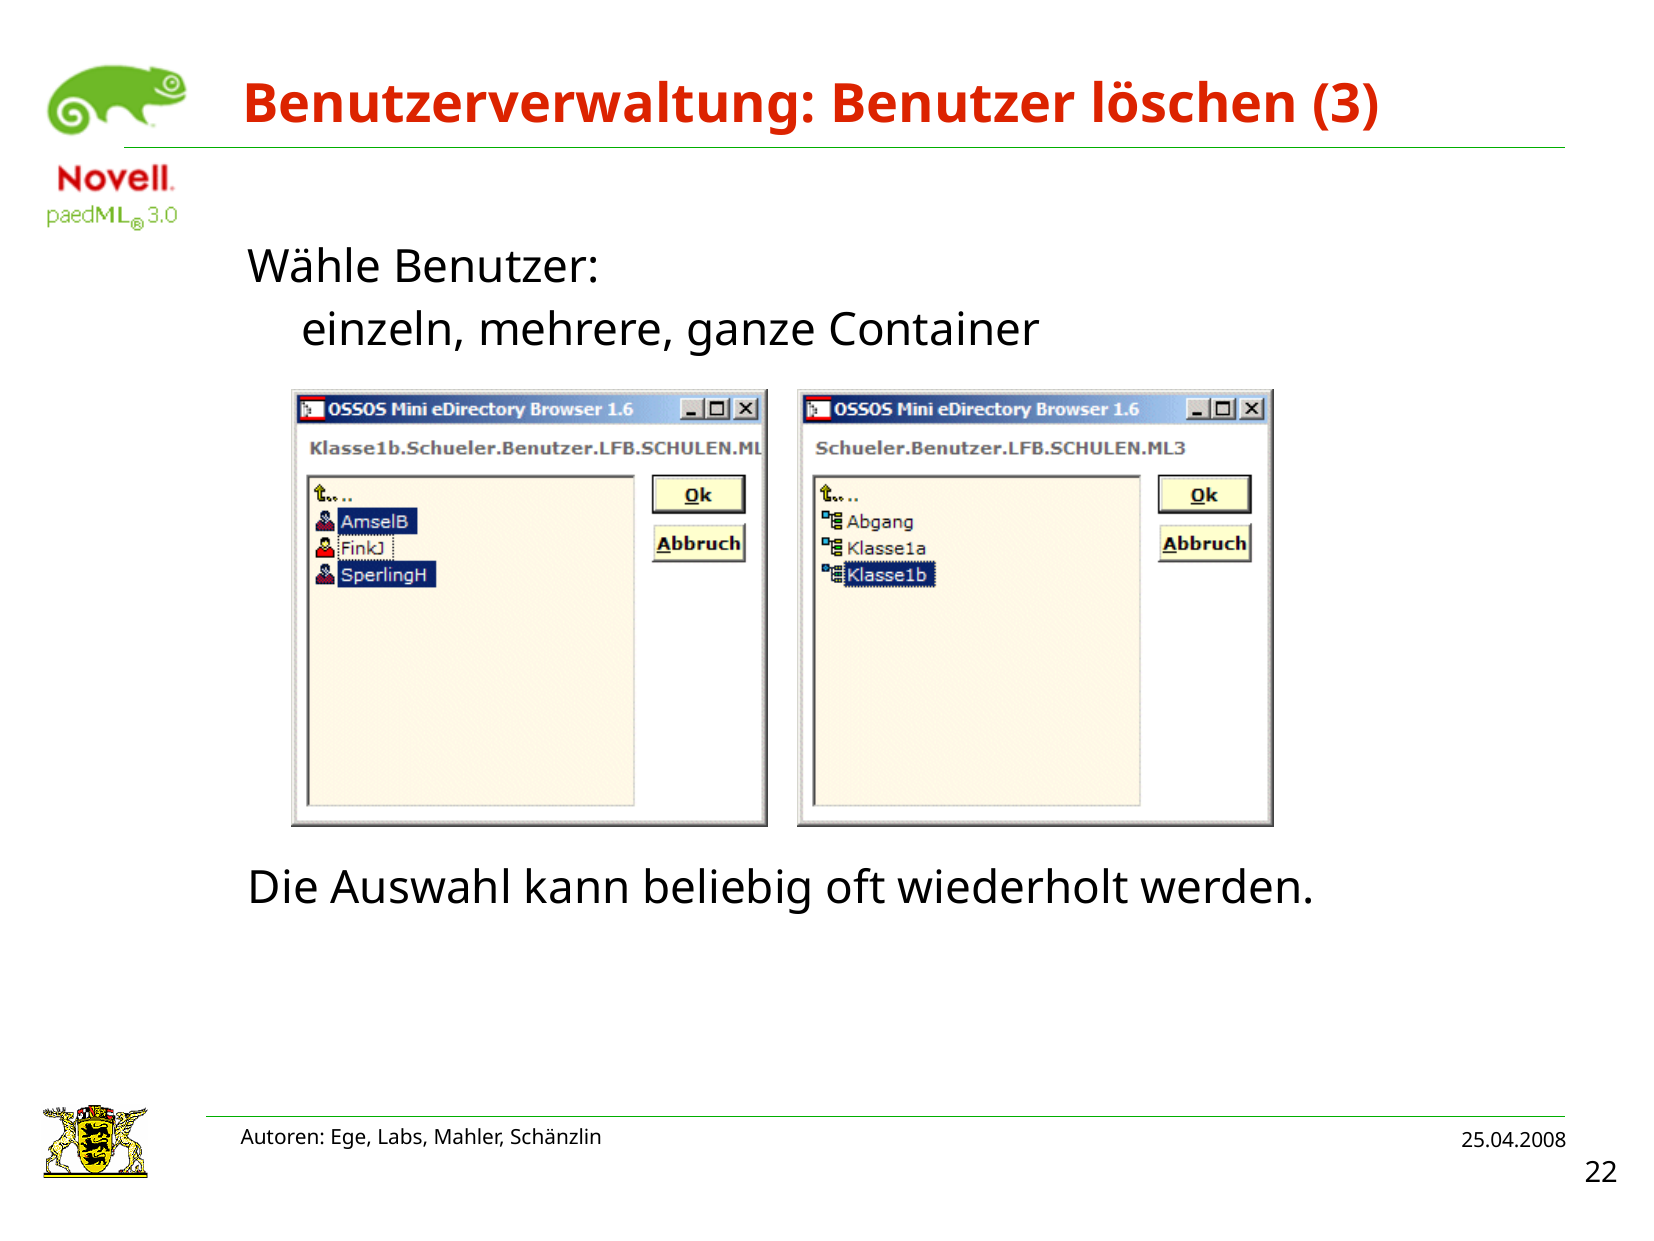

# Benutzerverwaltung: Benutzer löschen (3)
Wähle Benutzer:
einzeln, mehrere, ganze Container
Die Auswahl kann beliebig oft wiederholt werden.
Autoren: Ege, Labs, Mahler, Schänzlin
25.04.2008
22